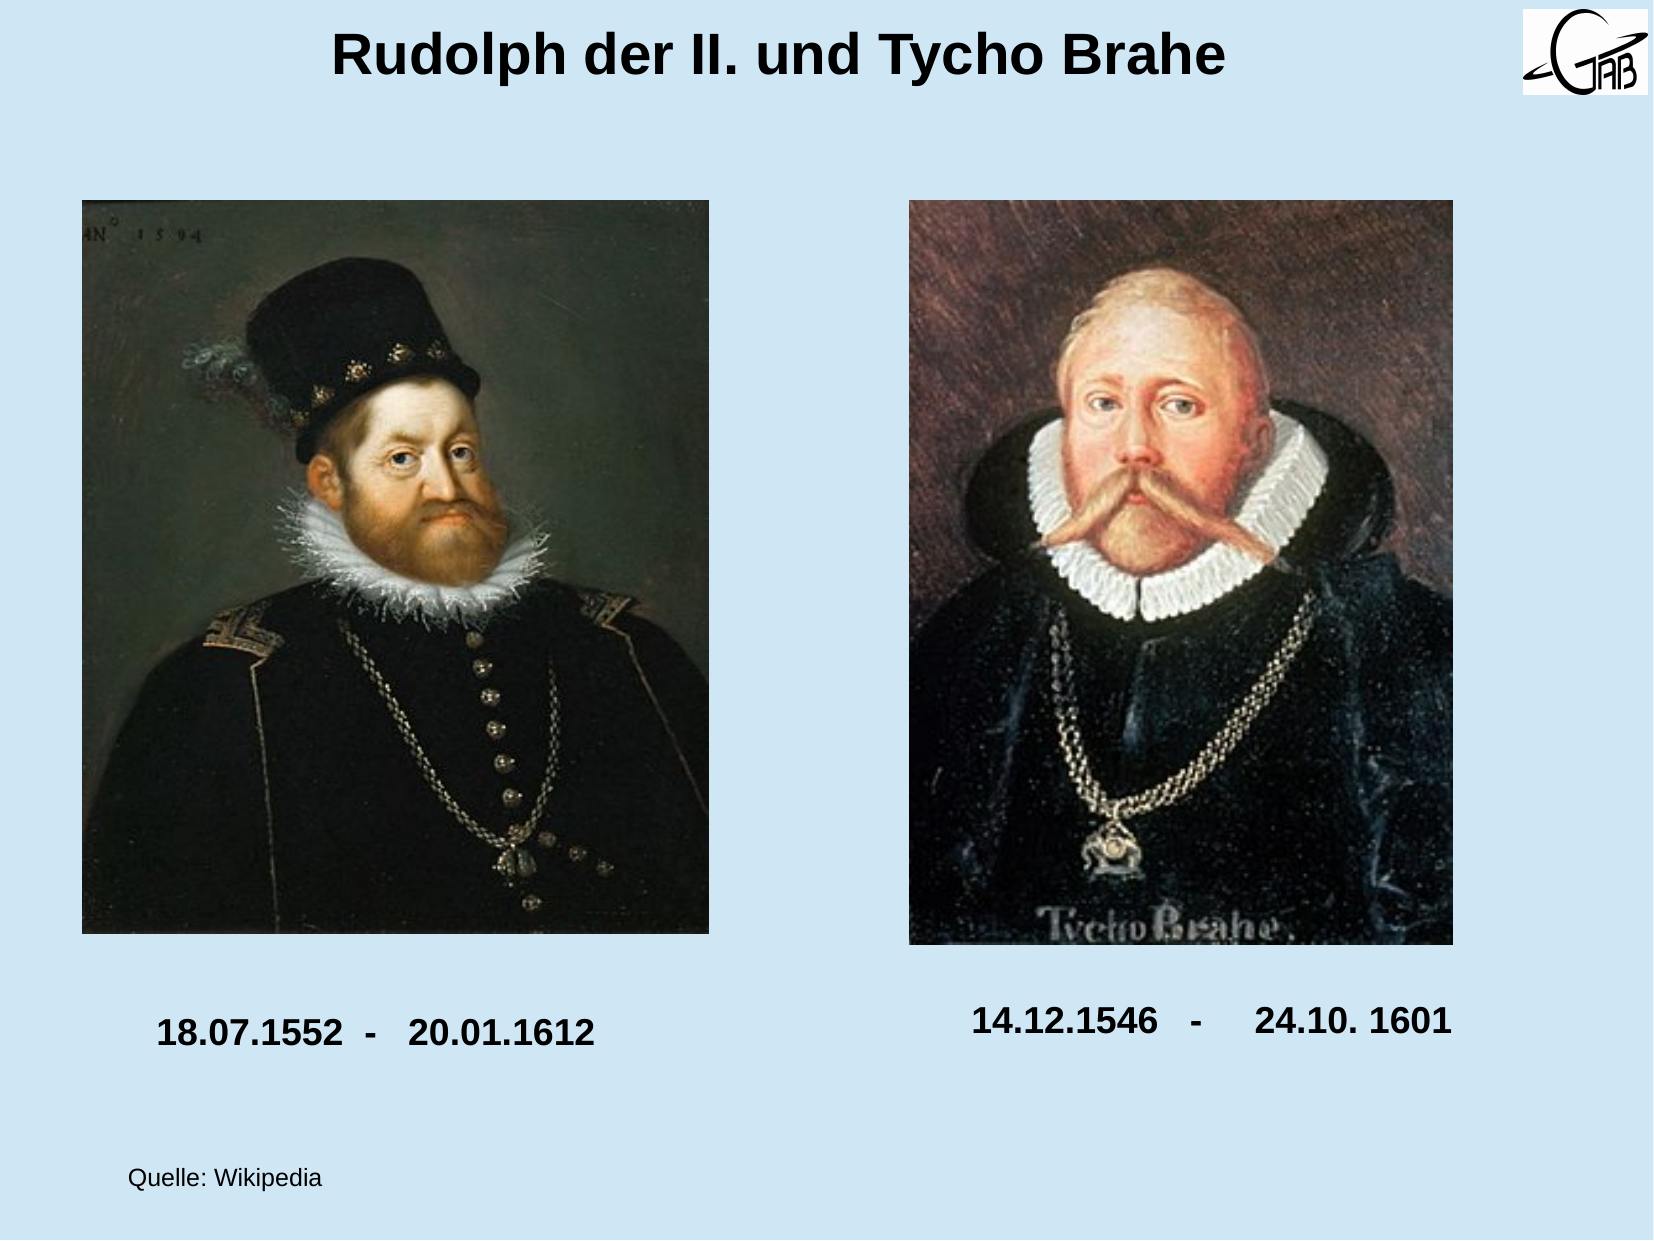

# Rudolph der II. und Tycho Brahe
18.07.1552 - 20.01.1612
14.12.1546 - 24.10. 1601
Quelle: Wikipedia